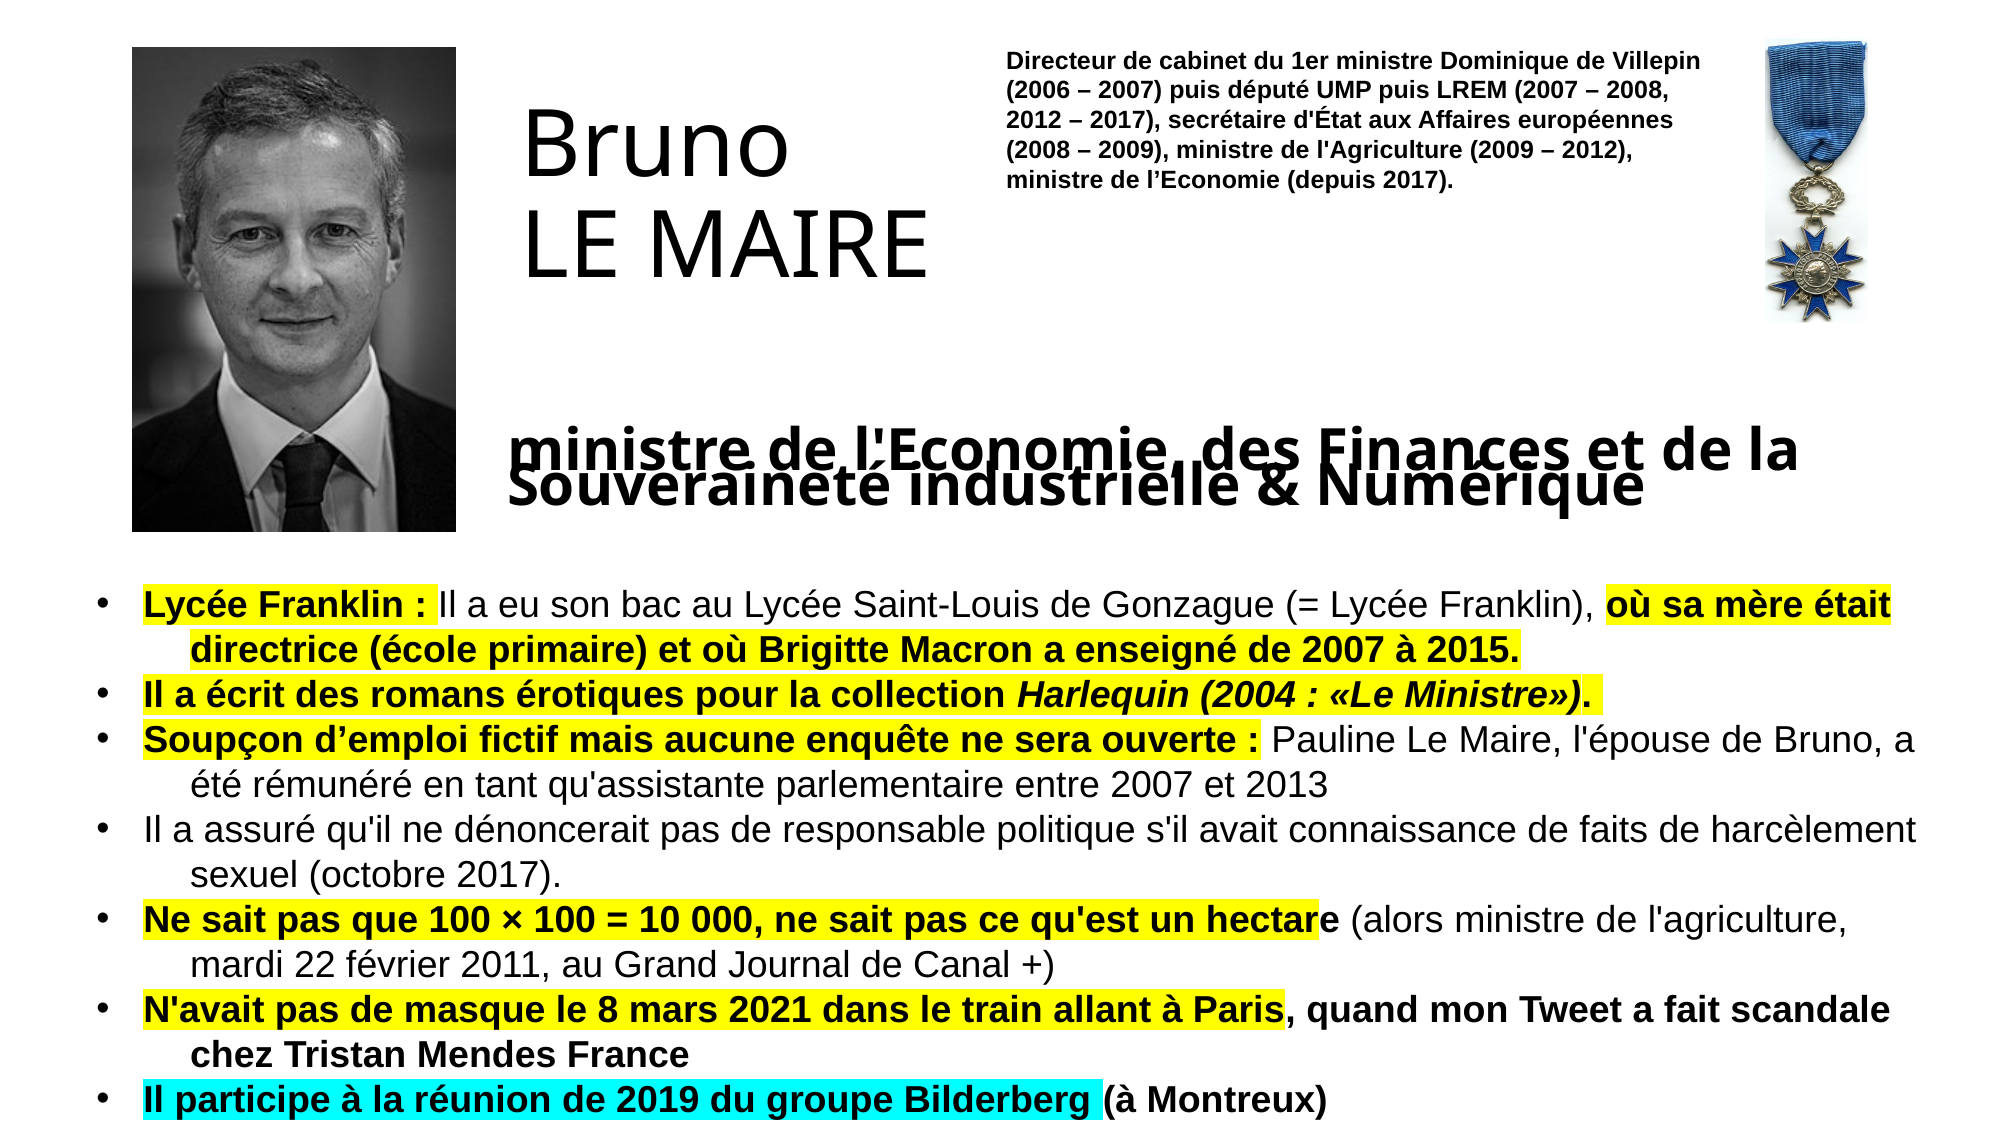

Directeur de cabinet du 1er ministre Dominique de Villepin (2006 – 2007) puis député UMP puis LREM (2007 – 2008, 2012 – 2017), secrétaire d'État aux Affaires européennes (2008 – 2009), ministre de l'Agriculture (2009 – 2012), ministre de l’Economie (depuis 2017).
# Bruno LE MAIRE
ministre de l'Economie, des Finances et de la Souveraineté industrielle & Numérique
Lycée Franklin : Il a eu son bac au Lycée Saint-Louis de Gonzague (= Lycée Franklin), où sa mère était directrice (école primaire) et où Brigitte Macron a enseigné de 2007 à 2015.
Il a écrit des romans érotiques pour la collection Harlequin (2004 : «Le Ministre»).
Soupçon d’emploi fictif mais aucune enquête ne sera ouverte : Pauline Le Maire, l'épouse de Bruno, a été rémunéré en tant qu'assistante parlementaire entre 2007 et 2013
Il a assuré qu'il ne dénoncerait pas de responsable politique s'il avait connaissance de faits de harcèlement sexuel (octobre 2017).
Ne sait pas que 100 × 100 = 10 000, ne sait pas ce qu'est un hectare (alors ministre de l'agriculture, mardi 22 février 2011, au Grand Journal de Canal +)
N'avait pas de masque le 8 mars 2021 dans le train allant à Paris, quand mon Tweet a fait scandale chez Tristan Mendes France
Il participe à la réunion de 2019 du groupe Bilderberg (à Montreux)